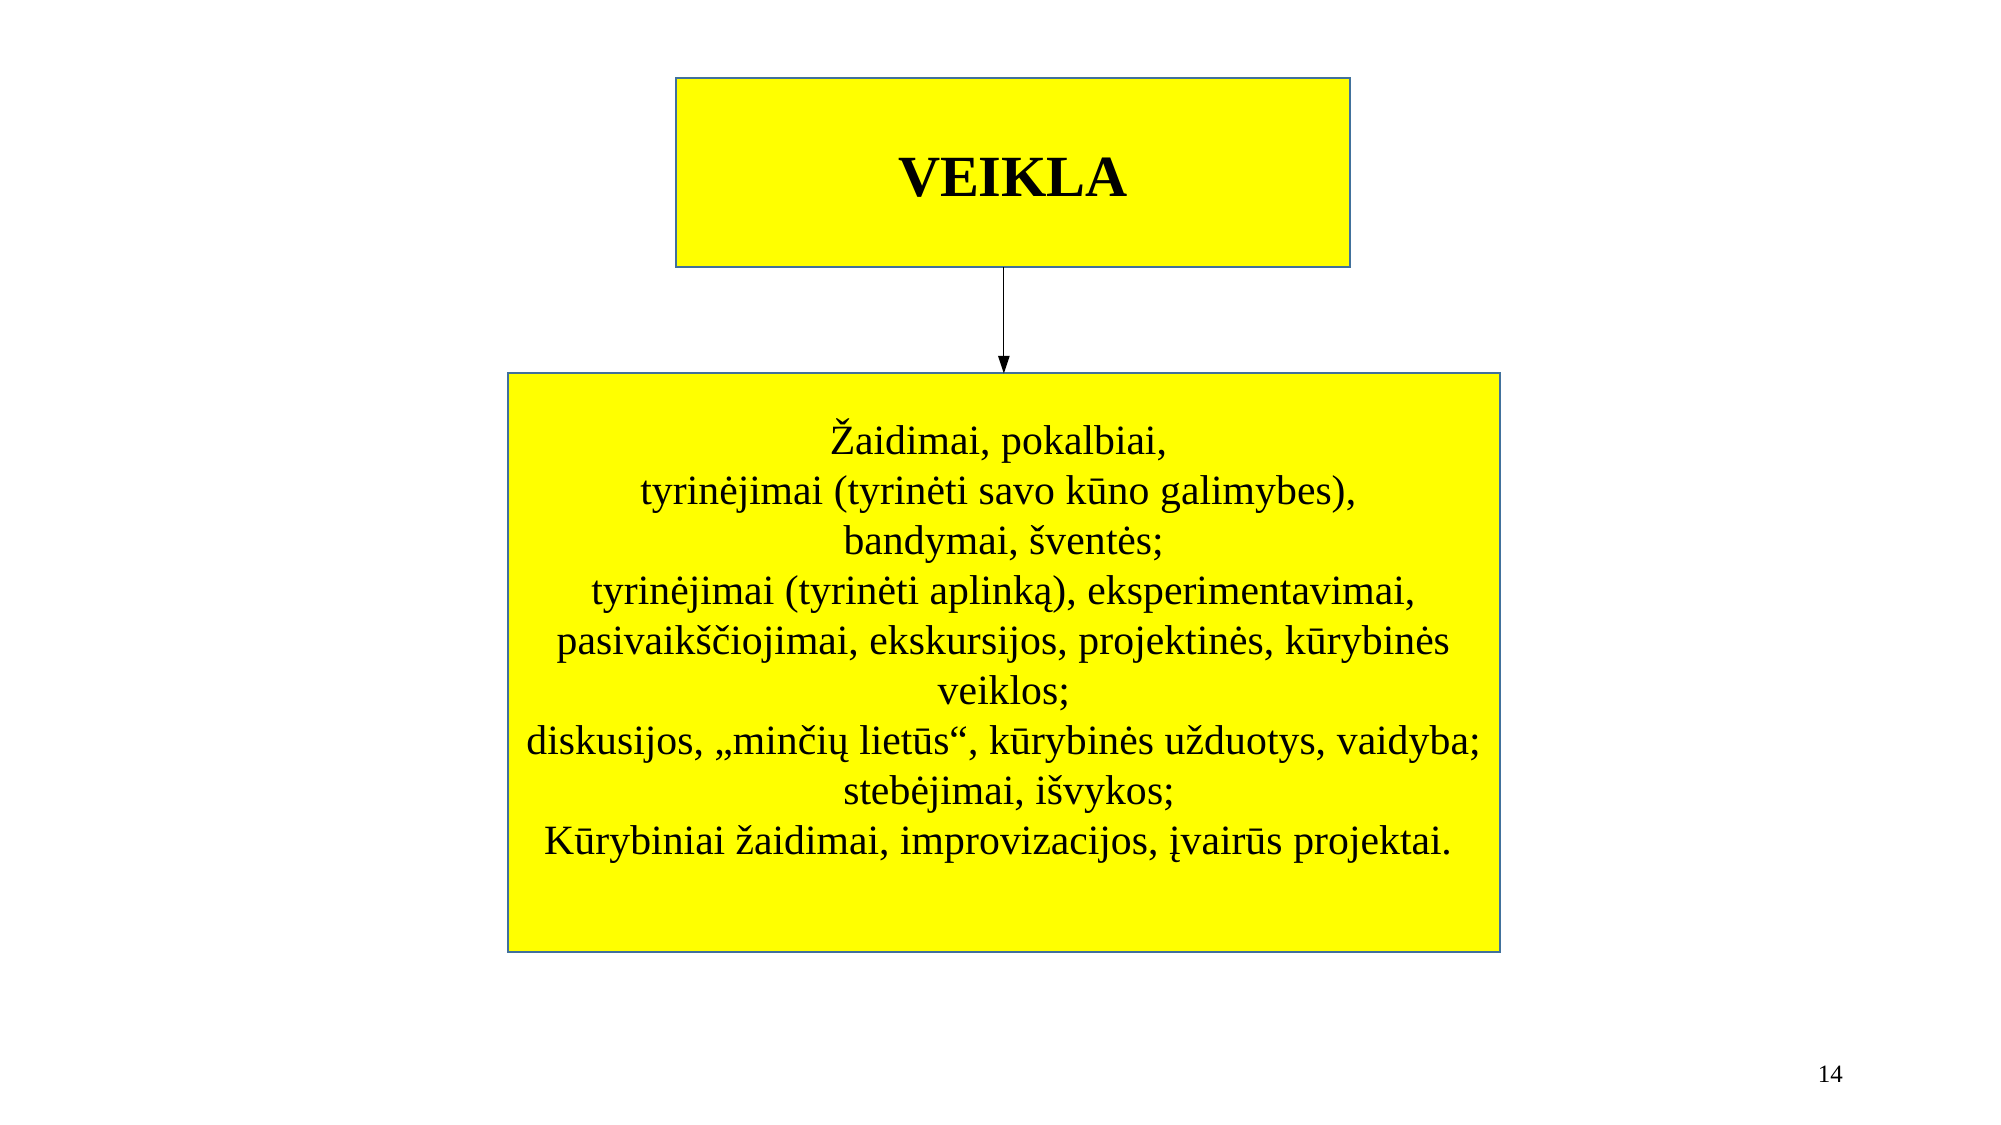

VEIKLA
Žaidimai, pokalbiai,
tyrinėjimai (tyrinėti savo kūno galimybes),
bandymai, šventės;
tyrinėjimai (tyrinėti aplinką), eksperimentavimai, pasivaikščiojimai, ekskursijos, projektinės, kūrybinės veiklos;
diskusijos, „minčių lietūs“, kūrybinės užduotys, vaidyba;
 stebėjimai, išvykos;
Kūrybiniai žaidimai, improvizacijos, įvairūs projektai.
14